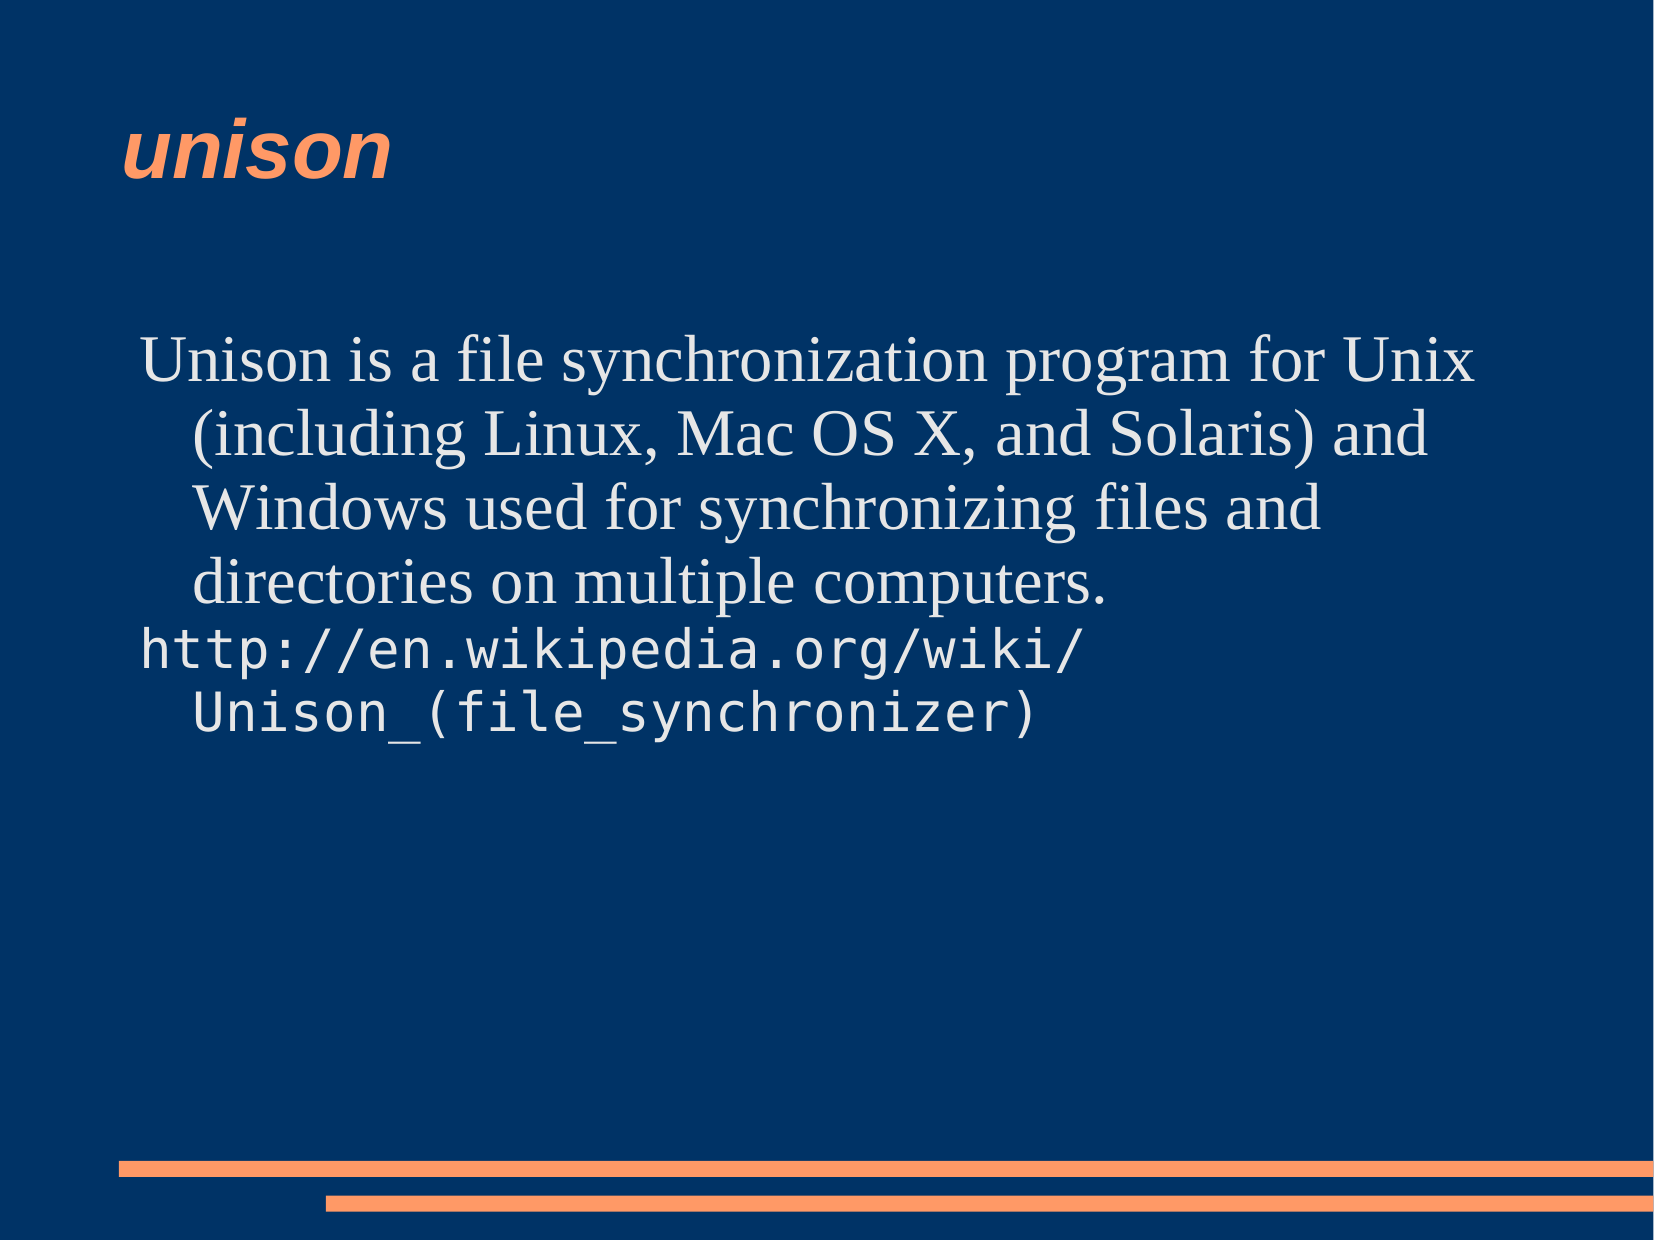

# unison
Unison is a file synchronization program for Unix (including Linux, Mac OS X, and Solaris) and Windows used for synchronizing files and directories on multiple computers.
http://en.wikipedia.org/wiki/Unison_(file_synchronizer)